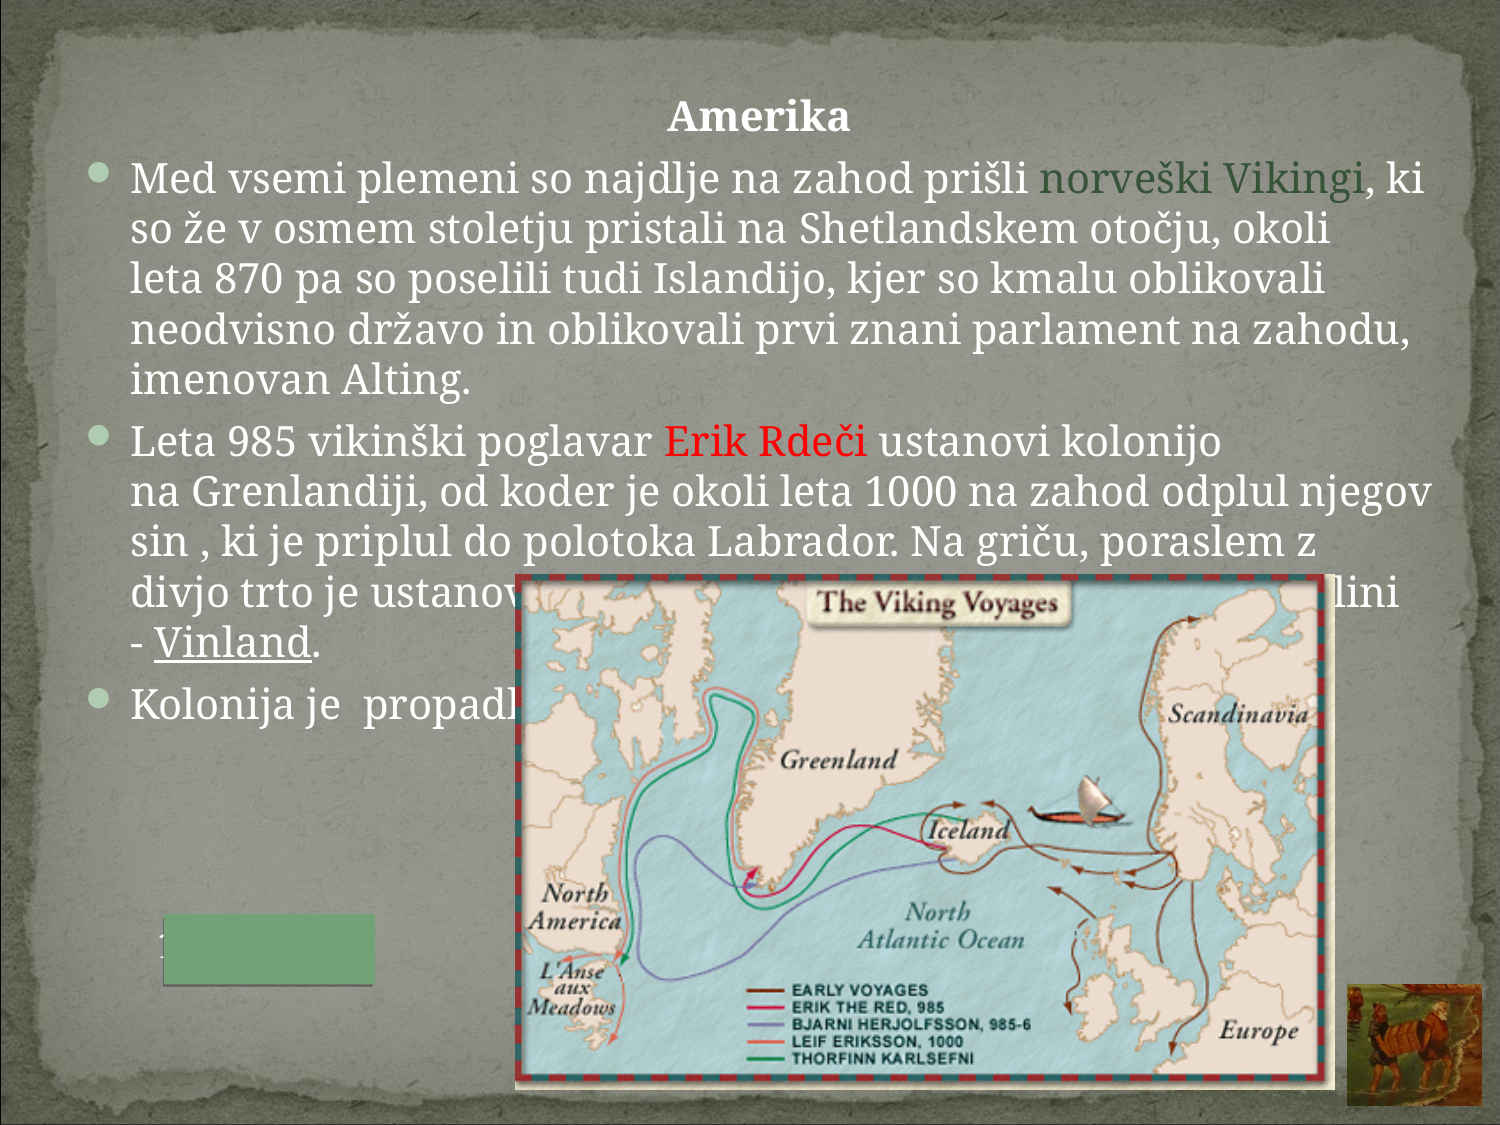

# Amerika
Med vsemi plemeni so najdlje na zahod prišli norveški Vikingi, ki so že v osmem stoletju pristali na Shetlandskem otočju, okoli leta 870 pa so poselili tudi Islandijo, kjer so kmalu oblikovali neodvisno državo in oblikovali prvi znani parlament na zahodu, imenovan Alting.
Leta 985 vikinški poglavar Erik Rdeči ustanovi kolonijo na Grenlandiji, od koder je okoli leta 1000 na zahod odplul njegov sin , ki je priplul do polotoka Labrador. Na griču, poraslem z divjo trto je ustanovil kolonijo, ki jo je poimenoval po tej rastlini - Vinland.
Kolonija je propadla.
1776,8 km